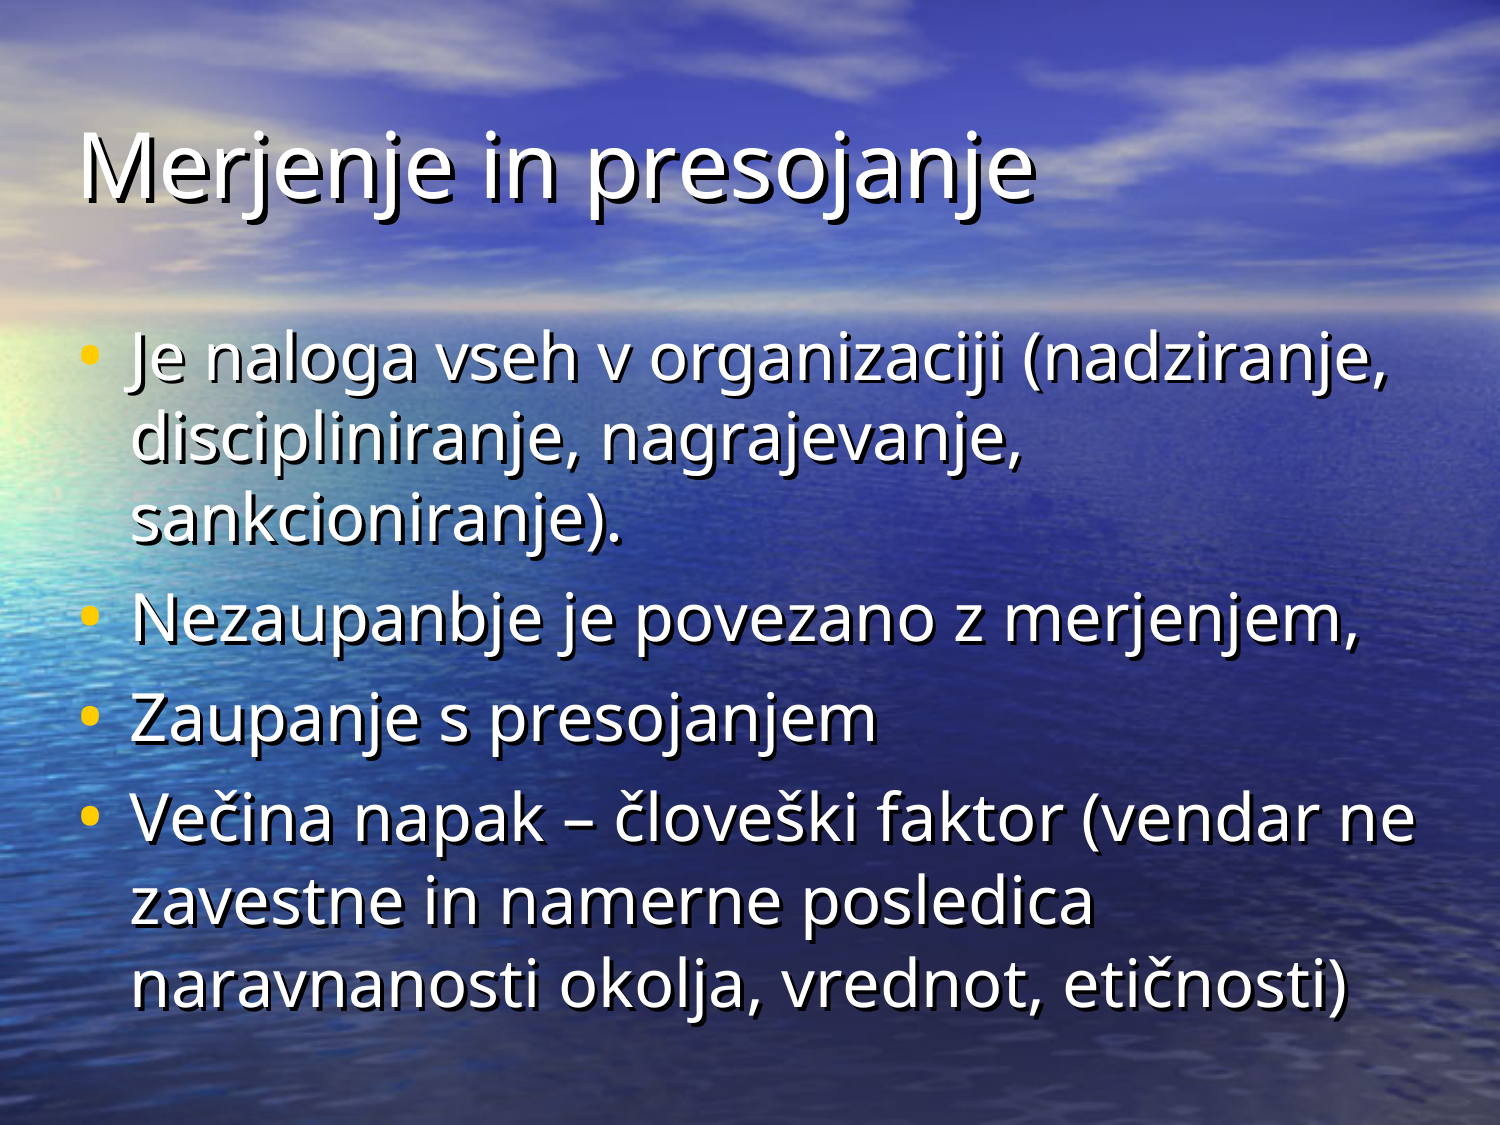

# Merjenje in presojanje
Je naloga vseh v organizaciji (nadziranje, discipliniranje, nagrajevanje, sankcioniranje).
Nezaupanbje je povezano z merjenjem,
Zaupanje s presojanjem
Večina napak – človeški faktor (vendar ne zavestne in namerne posledica naravnanosti okolja, vrednot, etičnosti)